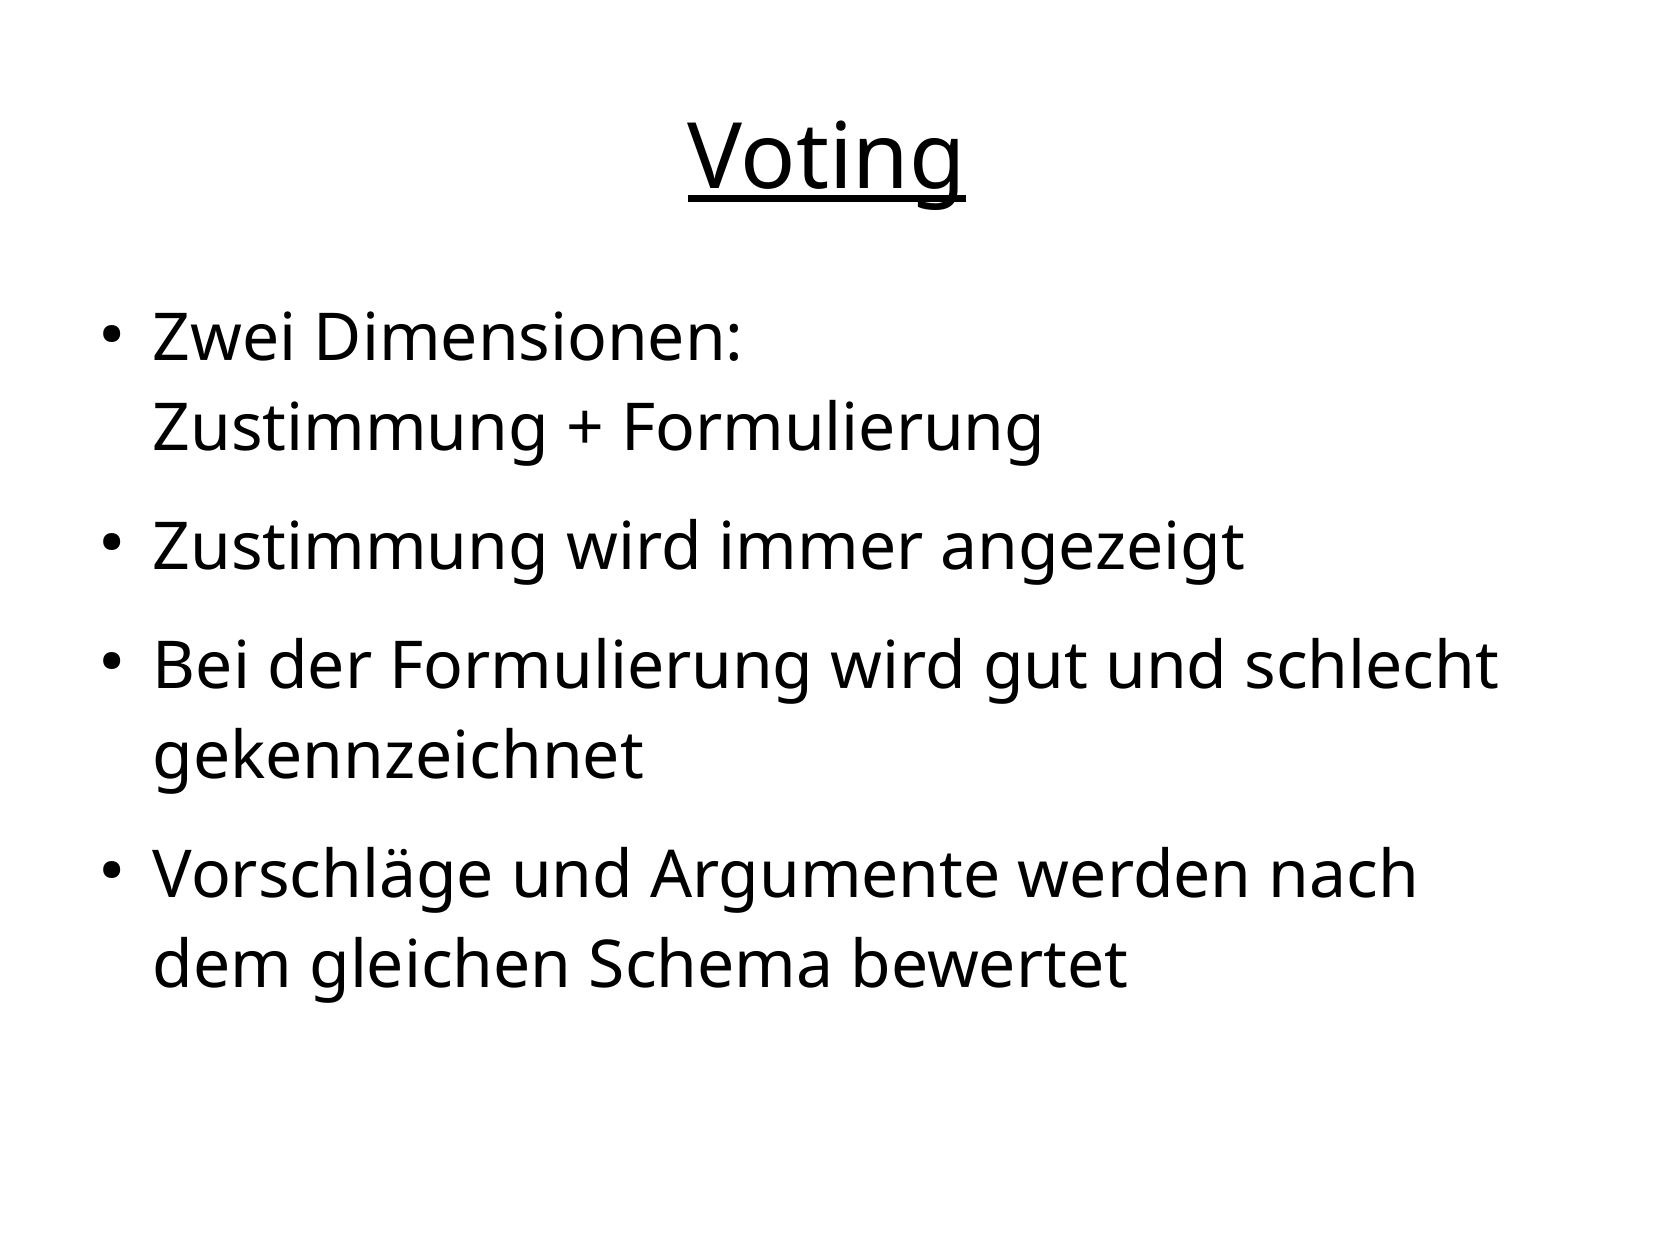

# Voting
Zwei Dimensionen:
Zustimmung + Formulierung
Zustimmung wird immer angezeigt
Bei der Formulierung wird gut und schlecht gekennzeichnet
Vorschläge und Argumente werden nach dem gleichen Schema bewertet